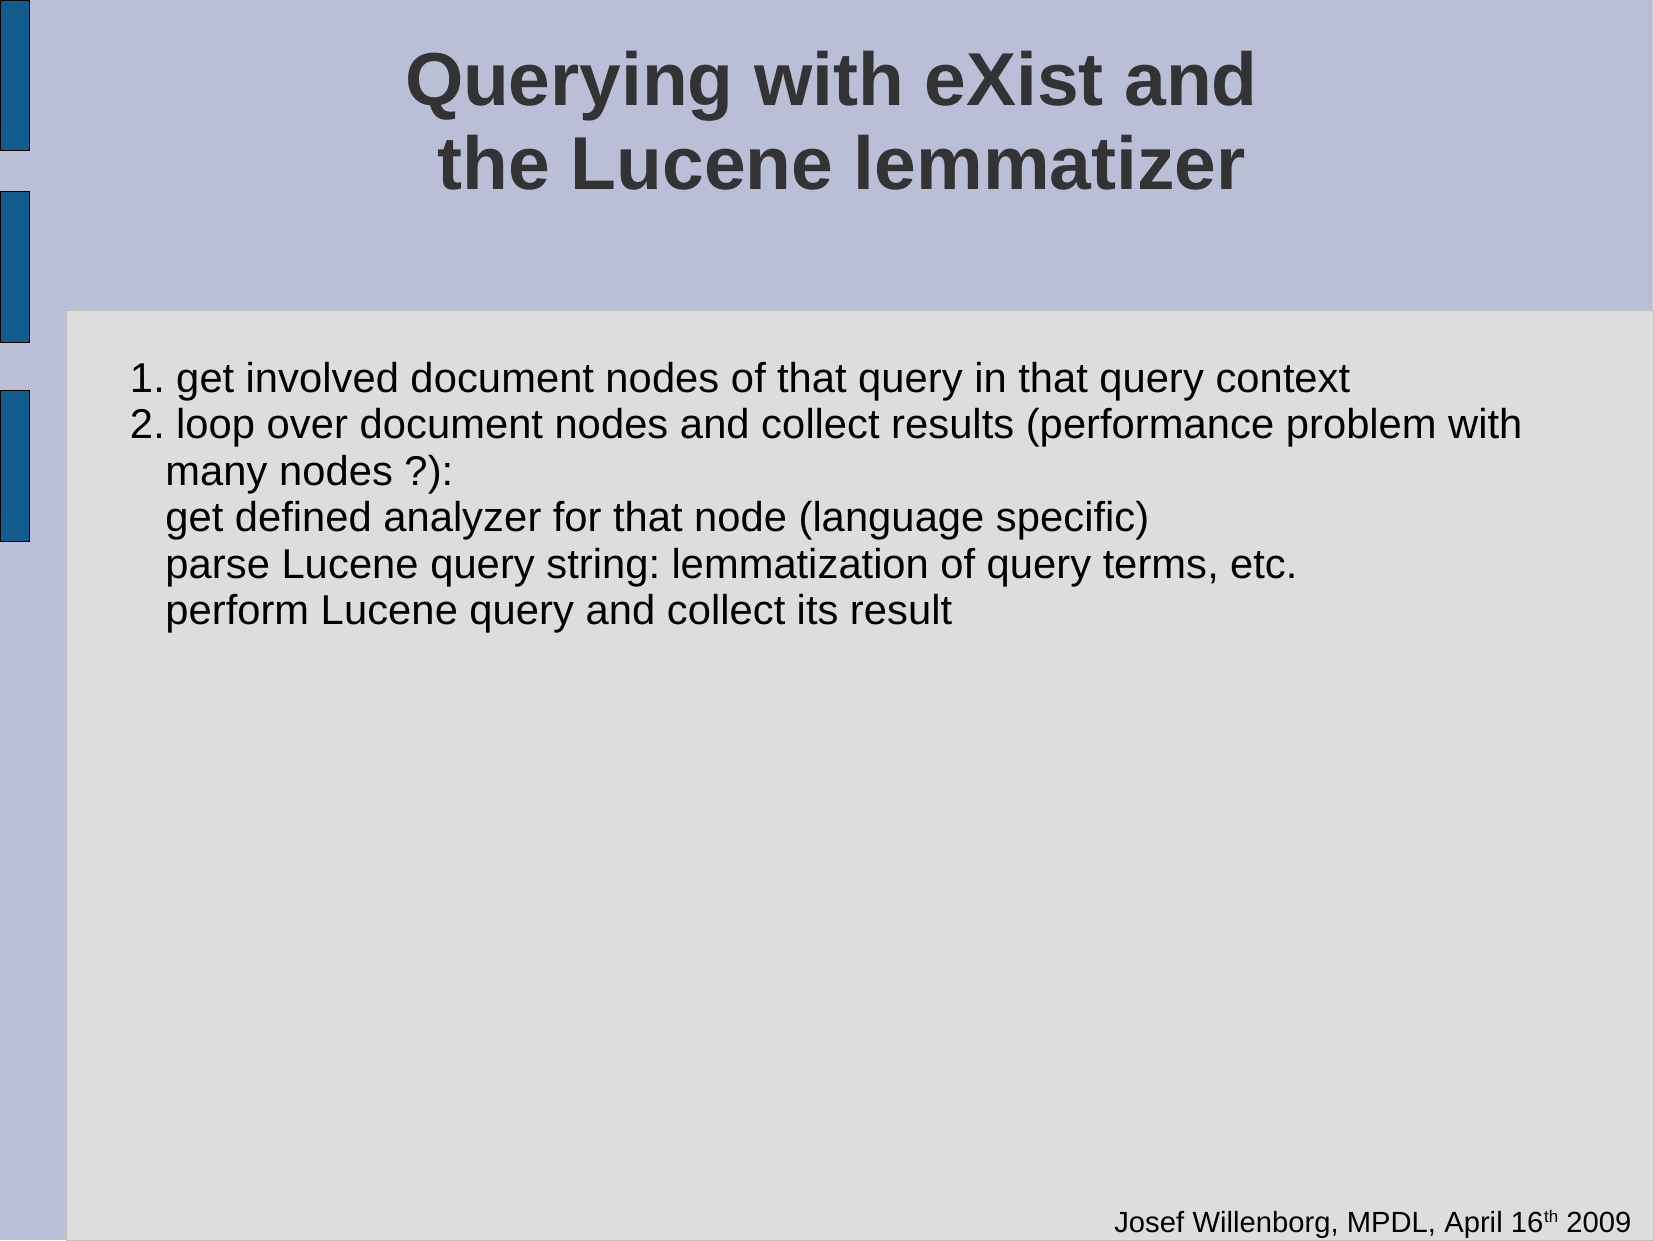

# Querying with eXist and the Lucene lemmatizer
1. get involved document nodes of that query in that query context
2. loop over document nodes and collect results (performance problem with many nodes ?):
get defined analyzer for that node (language specific)
parse Lucene query string: lemmatization of query terms, etc.
perform Lucene query and collect its result